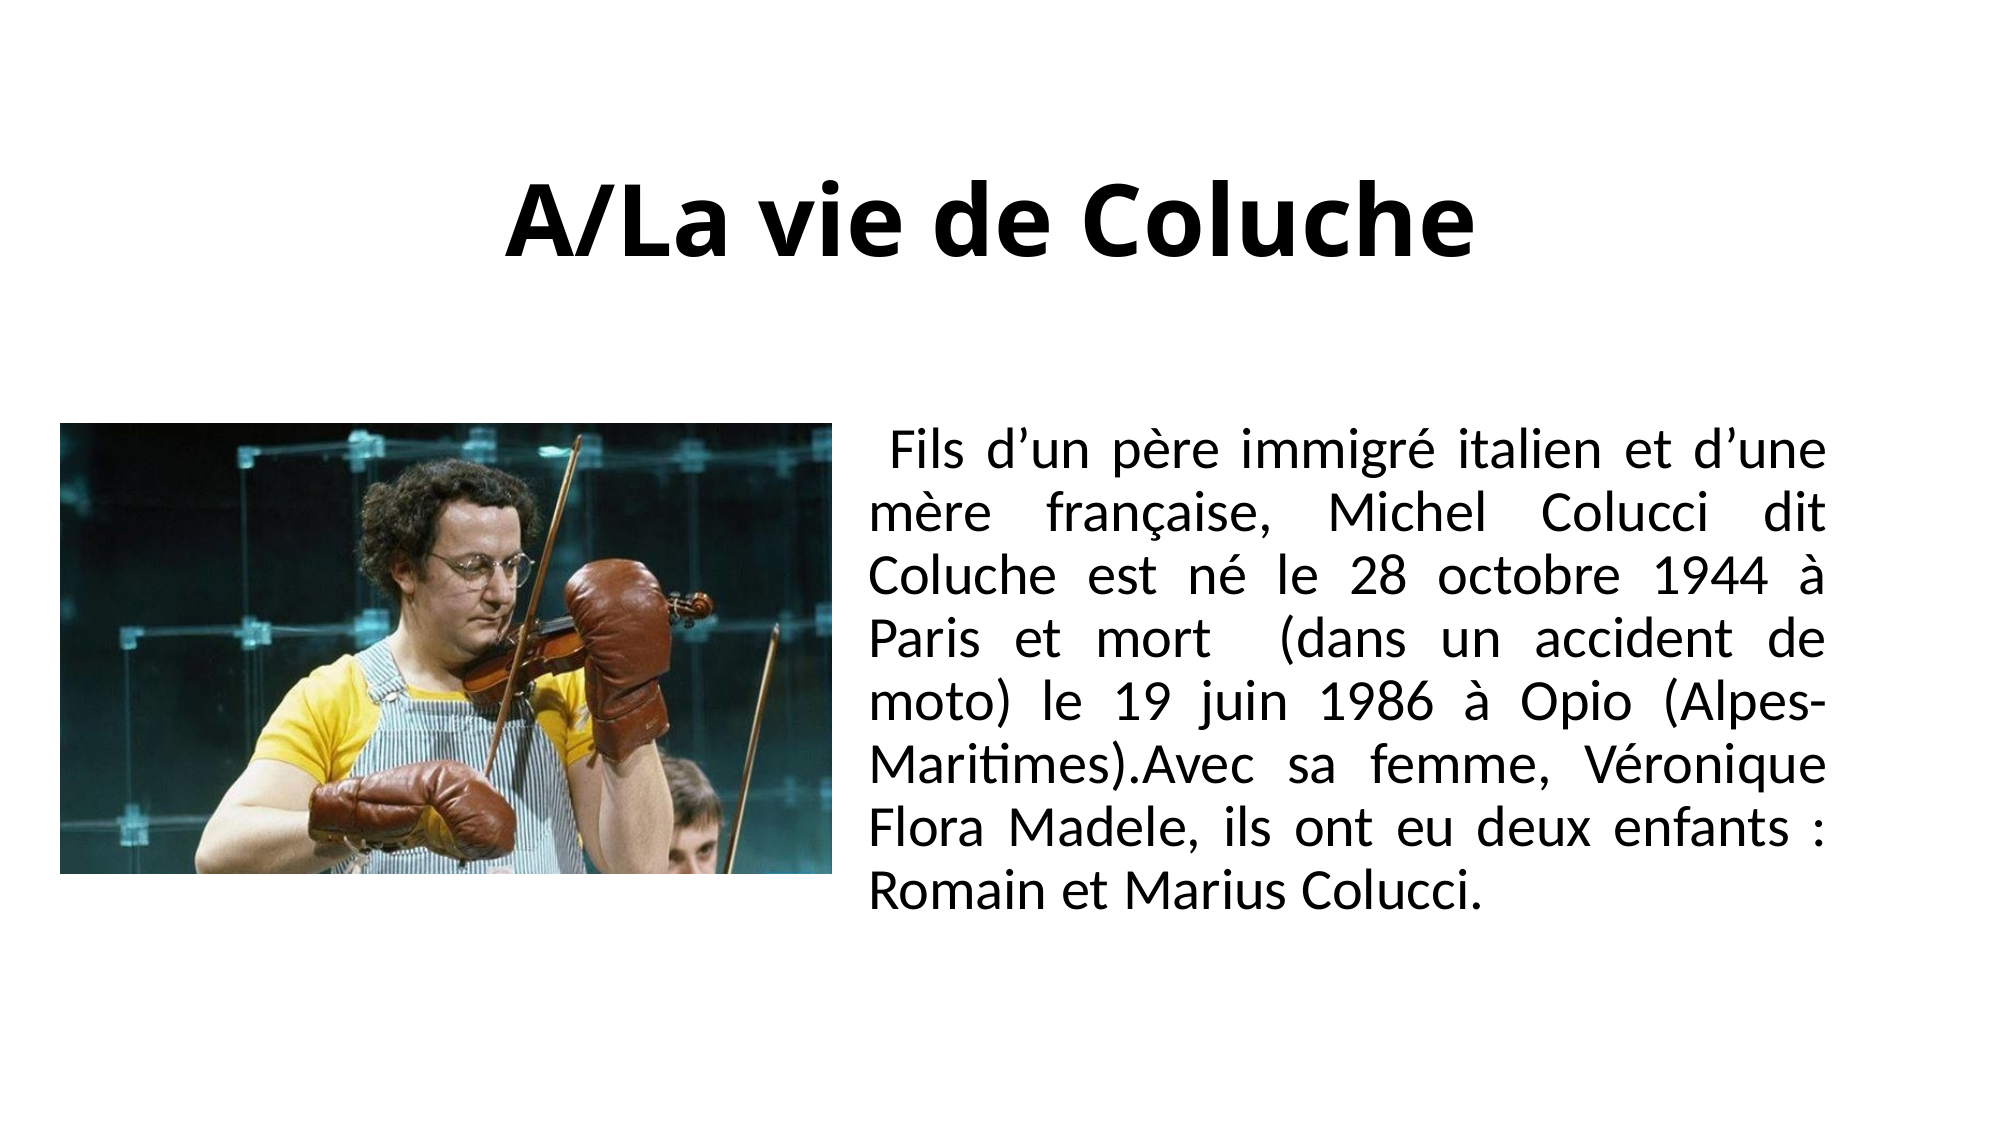

# A/La vie de Coluche
 Fils d’un père immigré italien et d’une mère française, Michel Colucci dit Coluche est né le 28 octobre 1944 à Paris et mort (dans un accident de moto) le 19 juin 1986 à Opio (Alpes-Maritimes).Avec sa femme, Véronique Flora Madele, ils ont eu deux enfants : Romain et Marius Colucci.